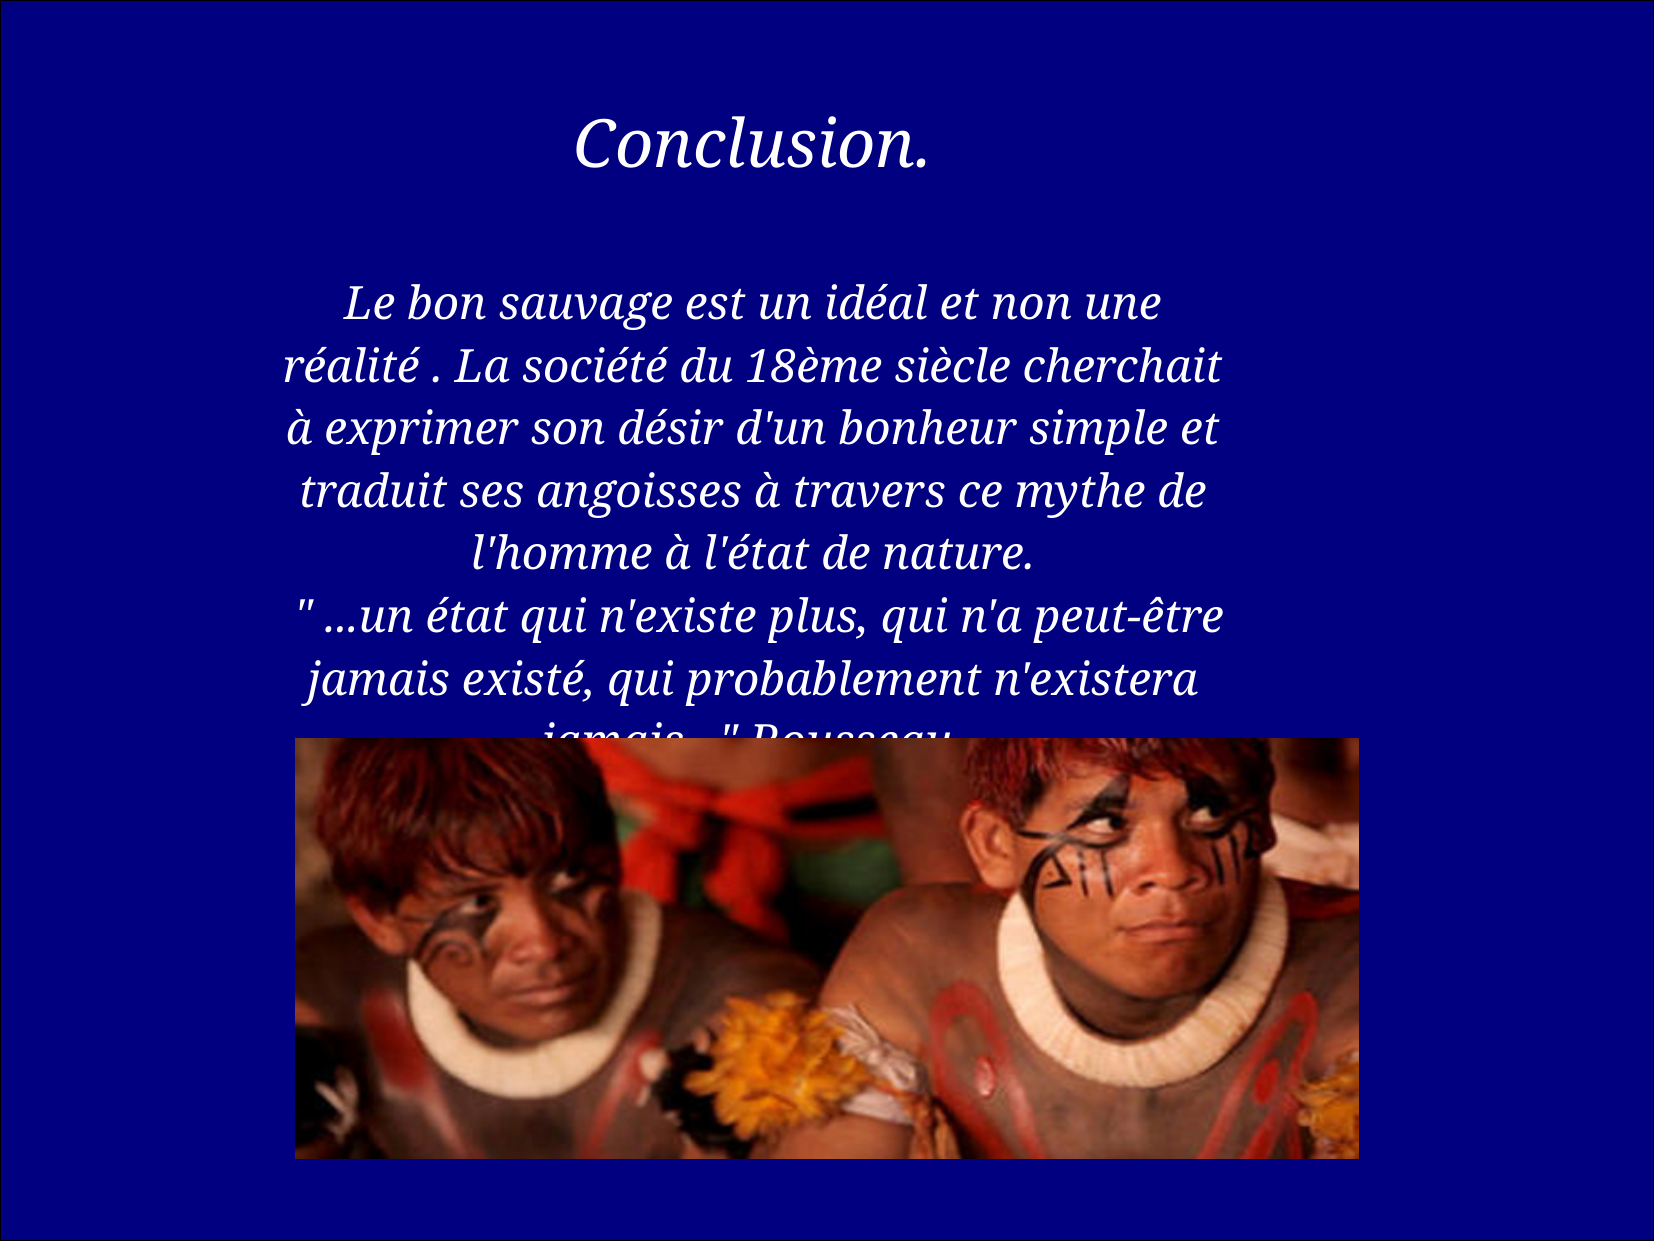

Conclusion.
Le bon sauvage est un idéal et non une réalité . La société du 18ème siècle cherchait à exprimer son désir d'un bonheur simple et traduit ses angoisses à travers ce mythe de l'homme à l'état de nature.
 " ...un état qui n'existe plus, qui n'a peut-être jamais existé, qui probablement n'existera jamais..." Rousseau.